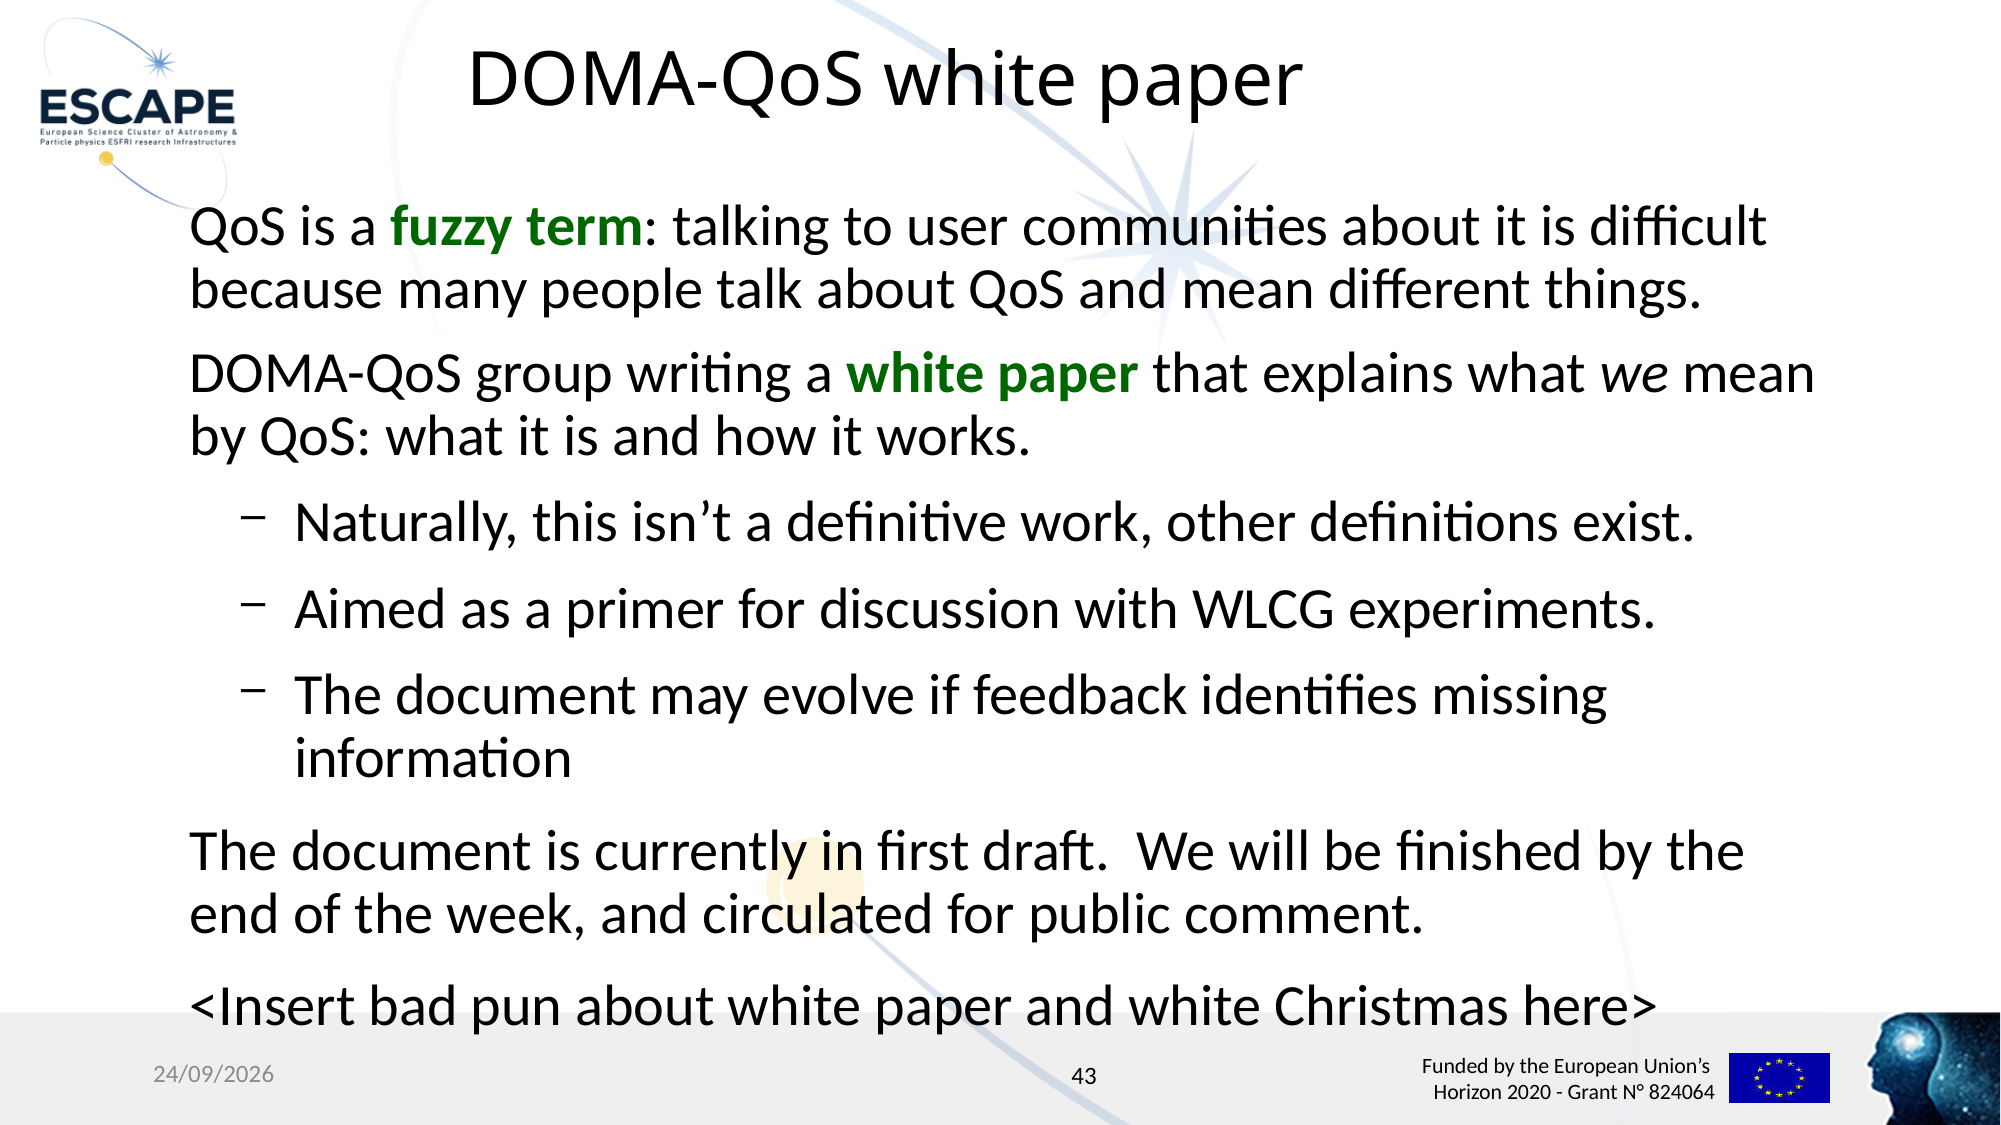

# DOMA-QoS white paper
QoS is a fuzzy term: talking to user communities about it is difficult because many people talk about QoS and mean different things.
DOMA-QoS group writing a white paper that explains what we mean by QoS: what it is and how it works.
Naturally, this isn’t a definitive work, other definitions exist.
Aimed as a primer for discussion with WLCG experiments.
The document may evolve if feedback identifies missing information
The document is currently in first draft. We will be finished by the end of the week, and circulated for public comment.
<Insert bad pun about white paper and white Christmas here>